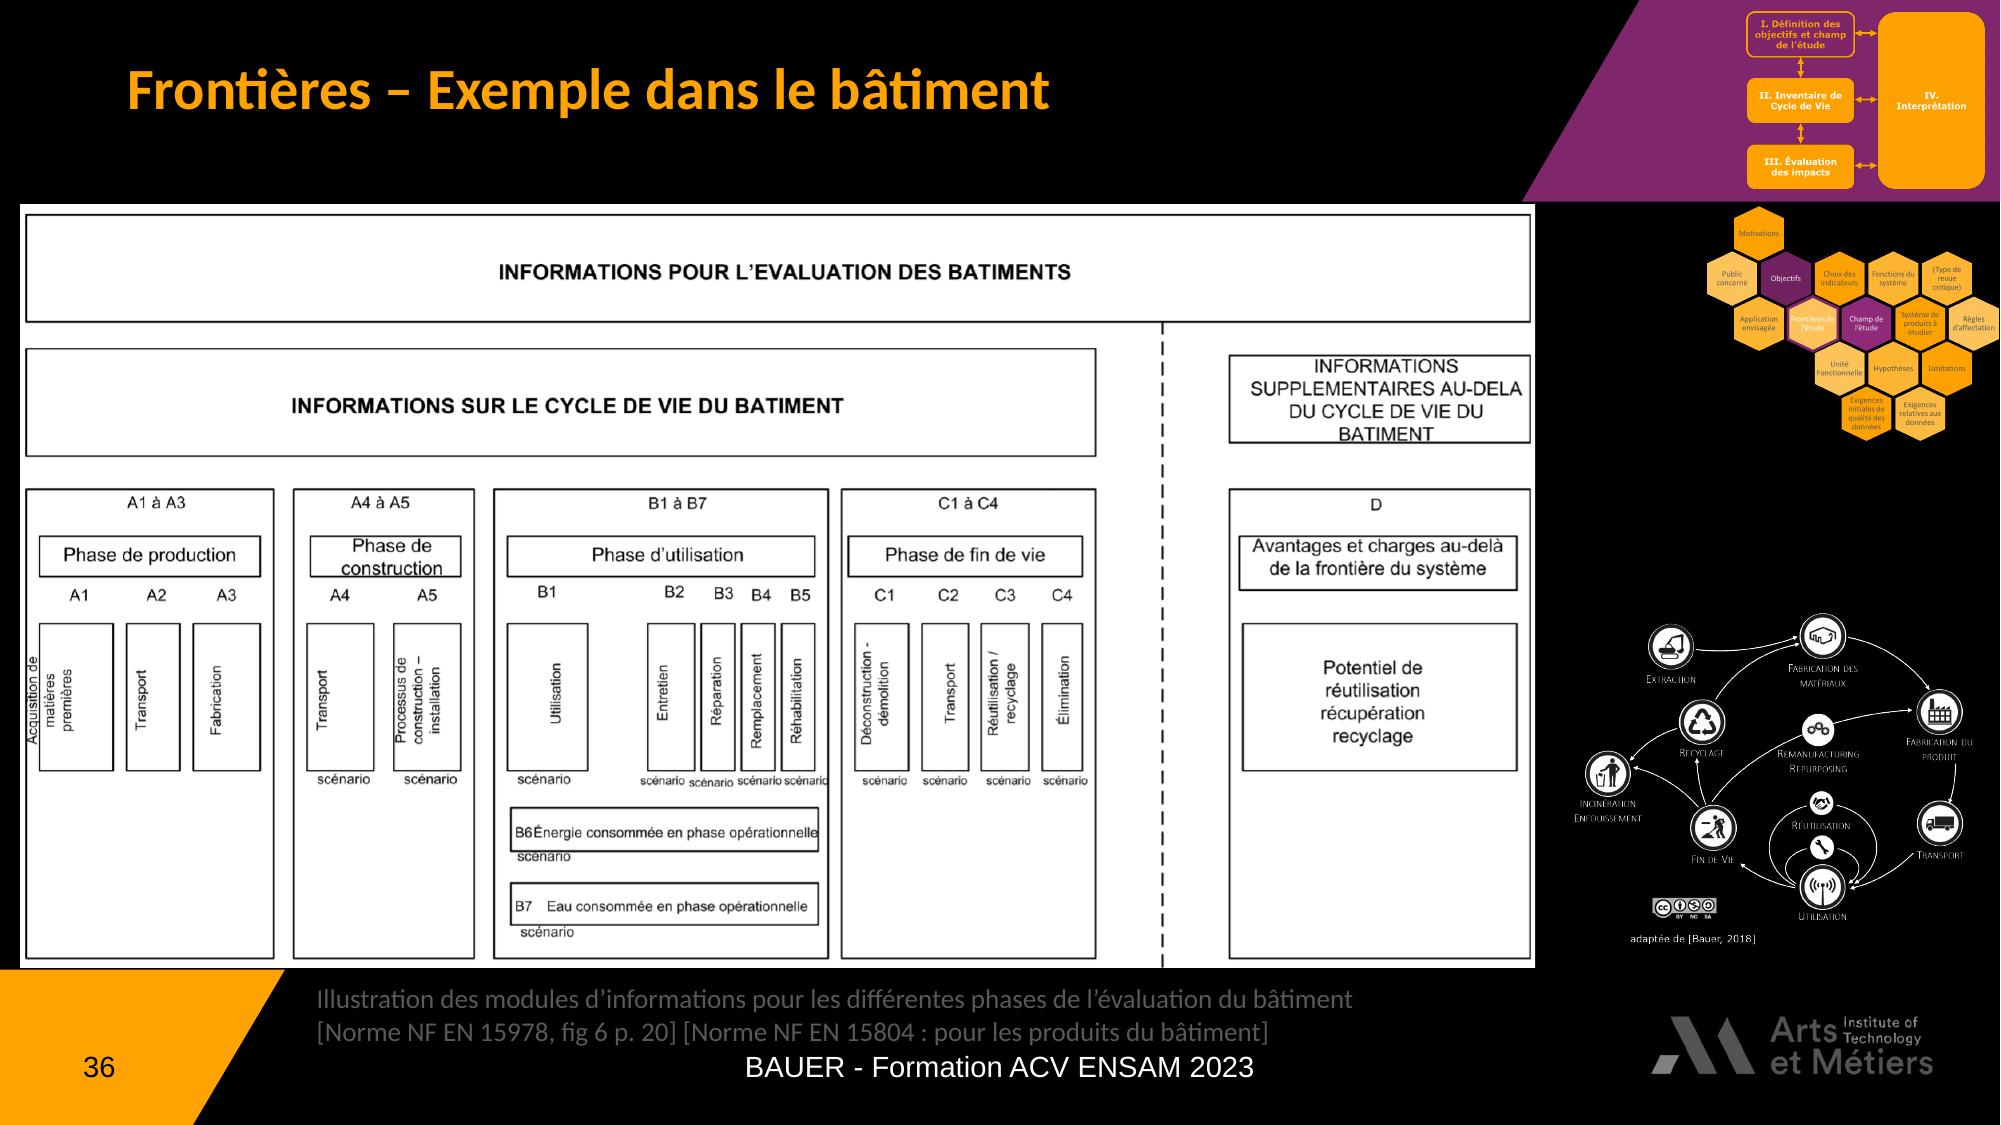

# Frontières – Exemple dans le bâtiment
I. Définition des objectifs et champ de l’étude
IV. Interprétation
II. Inventaire de Cycle de Vie
ACV réalisée selon la norme NF EN 15978
III. Évaluation
des impacts
Illustration des modules d’informations pour les différentes phases de l’évaluation du bâtiment
[Norme NF EN 15978, fig 6 p. 20] [Norme NF EN 15804 : pour les produits du bâtiment]